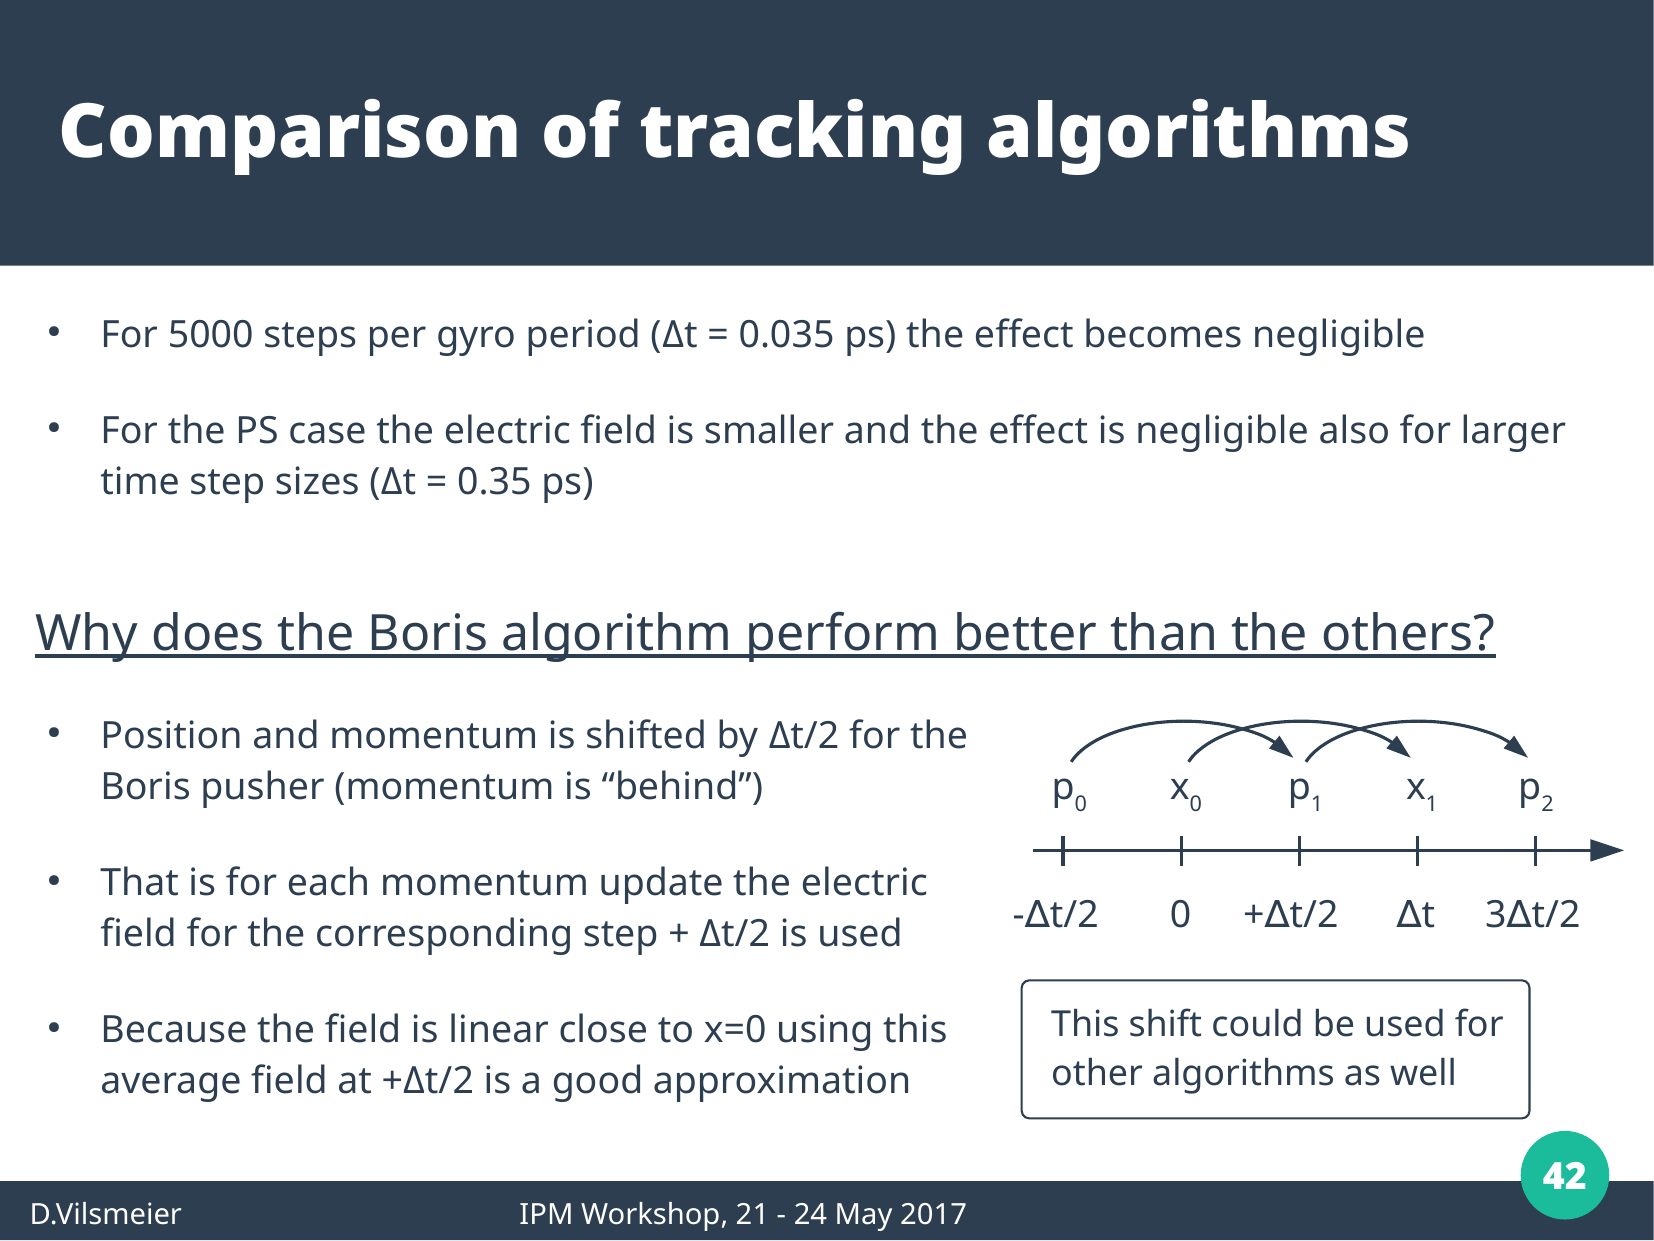

# Comparison of tracking algorithms
For 5000 steps per gyro period (Δt = 0.035 ps) the effect becomes negligible
For the PS case the electric field is smaller and the effect is negligible also for larger time step sizes (Δt = 0.35 ps)
Why does the Boris algorithm perform better than the others?
Position and momentum is shifted by Δt/2 for the Boris pusher (momentum is “behind”)
That is for each momentum update the electric field for the corresponding step + Δt/2 is used
Because the field is linear close to x=0 using this average field at +Δt/2 is a good approximation
p0
p1
x0
x1
p2
-∆t/2
0
+∆t/2
∆t
3∆t/2
This shift could be used for other algorithms as well
42
D.Vilsmeier IPM Workshop, 21 - 24 May 2017